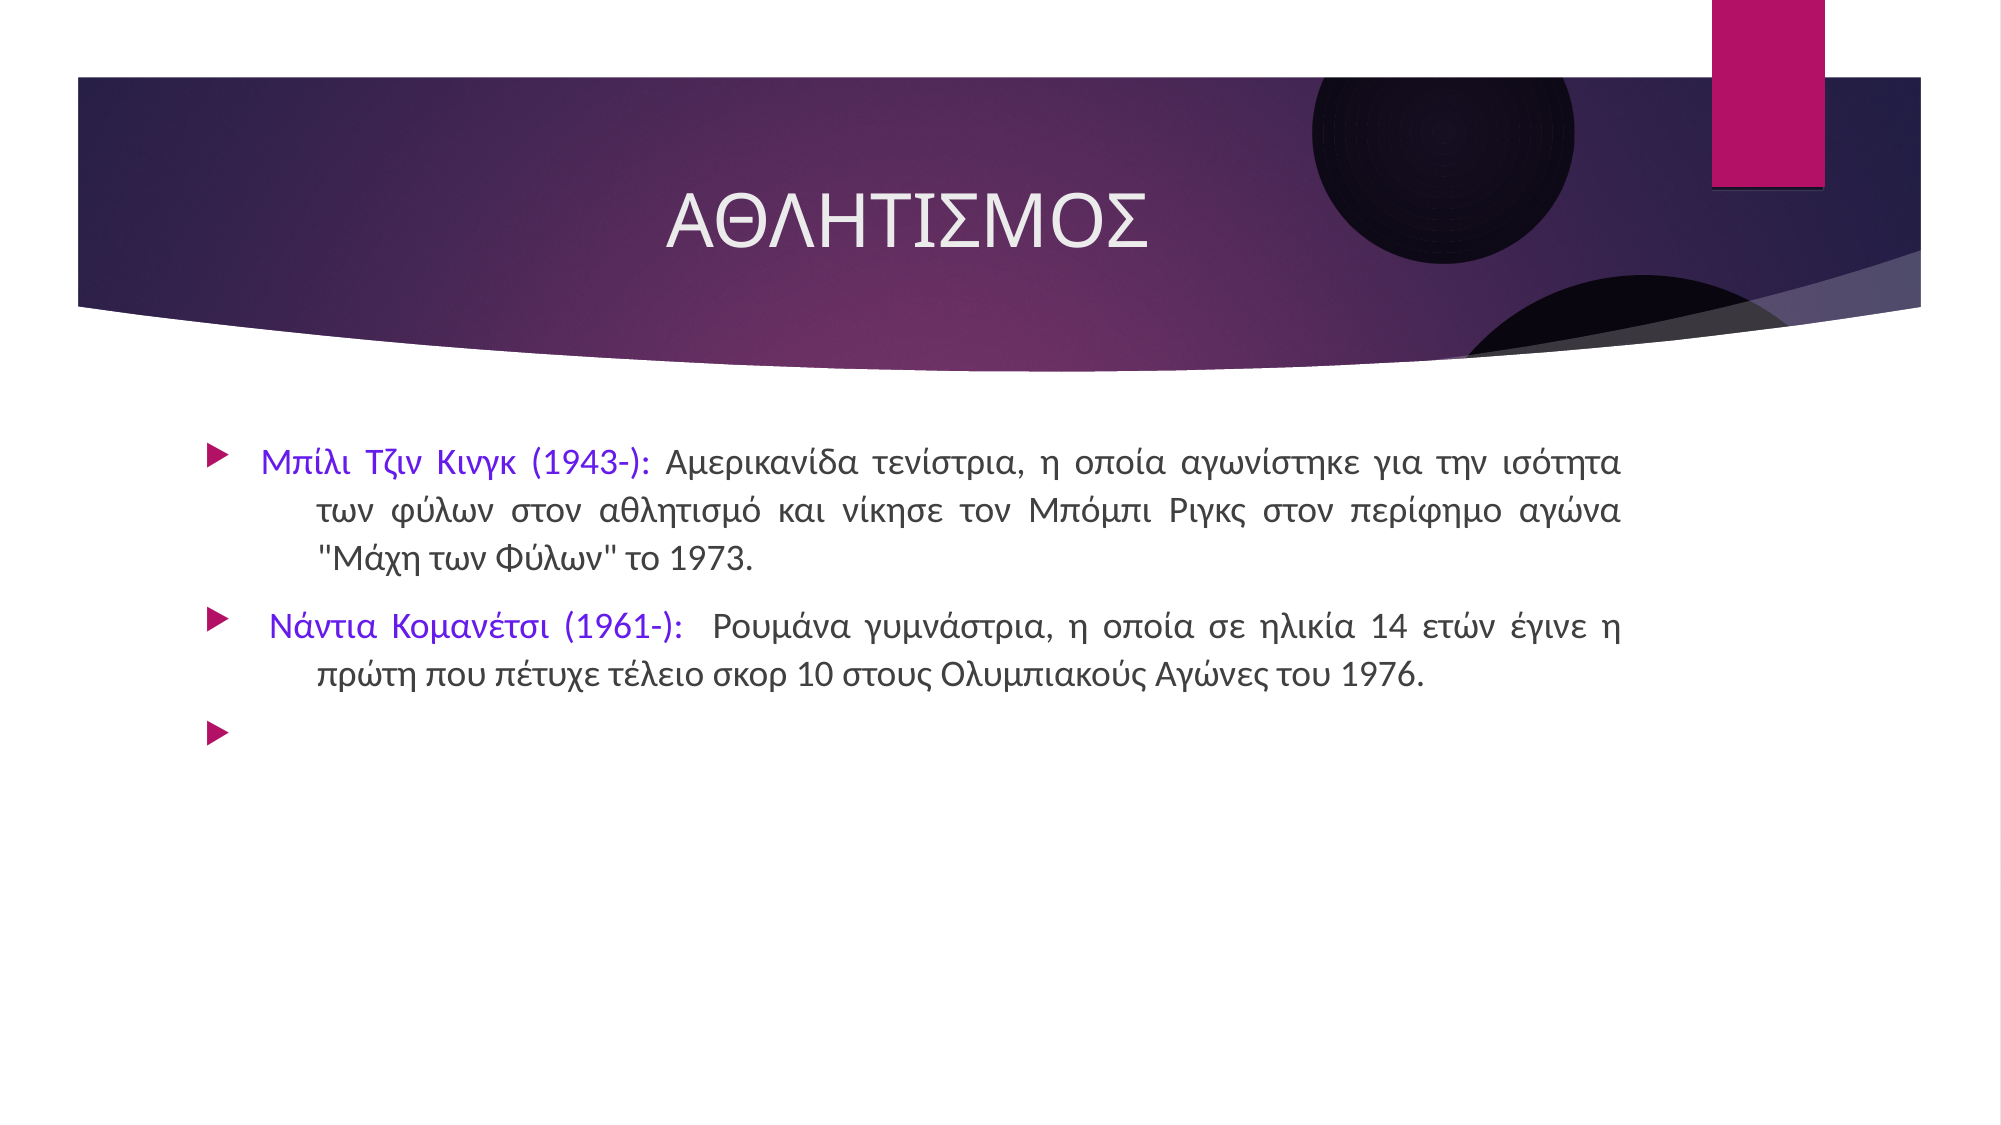

# ΑΘΛΗΤΙΣΜΟΣ
Μπίλι Τζιν Κινγκ (1943-): Αμερικανίδα τενίστρια, η οποία αγωνίστηκε για την ισότητα των φύλων στον αθλητισμό και νίκησε τον Μπόμπι Ριγκς στον περίφημο αγώνα "Μάχη των Φύλων" το 1973.
 Νάντια Κομανέτσι (1961-): Ρουμάνα γυμνάστρια, η οποία σε ηλικία 14 ετών έγινε η πρώτη που πέτυχε τέλειο σκορ 10 στους Ολυμπιακούς Αγώνες του 1976.